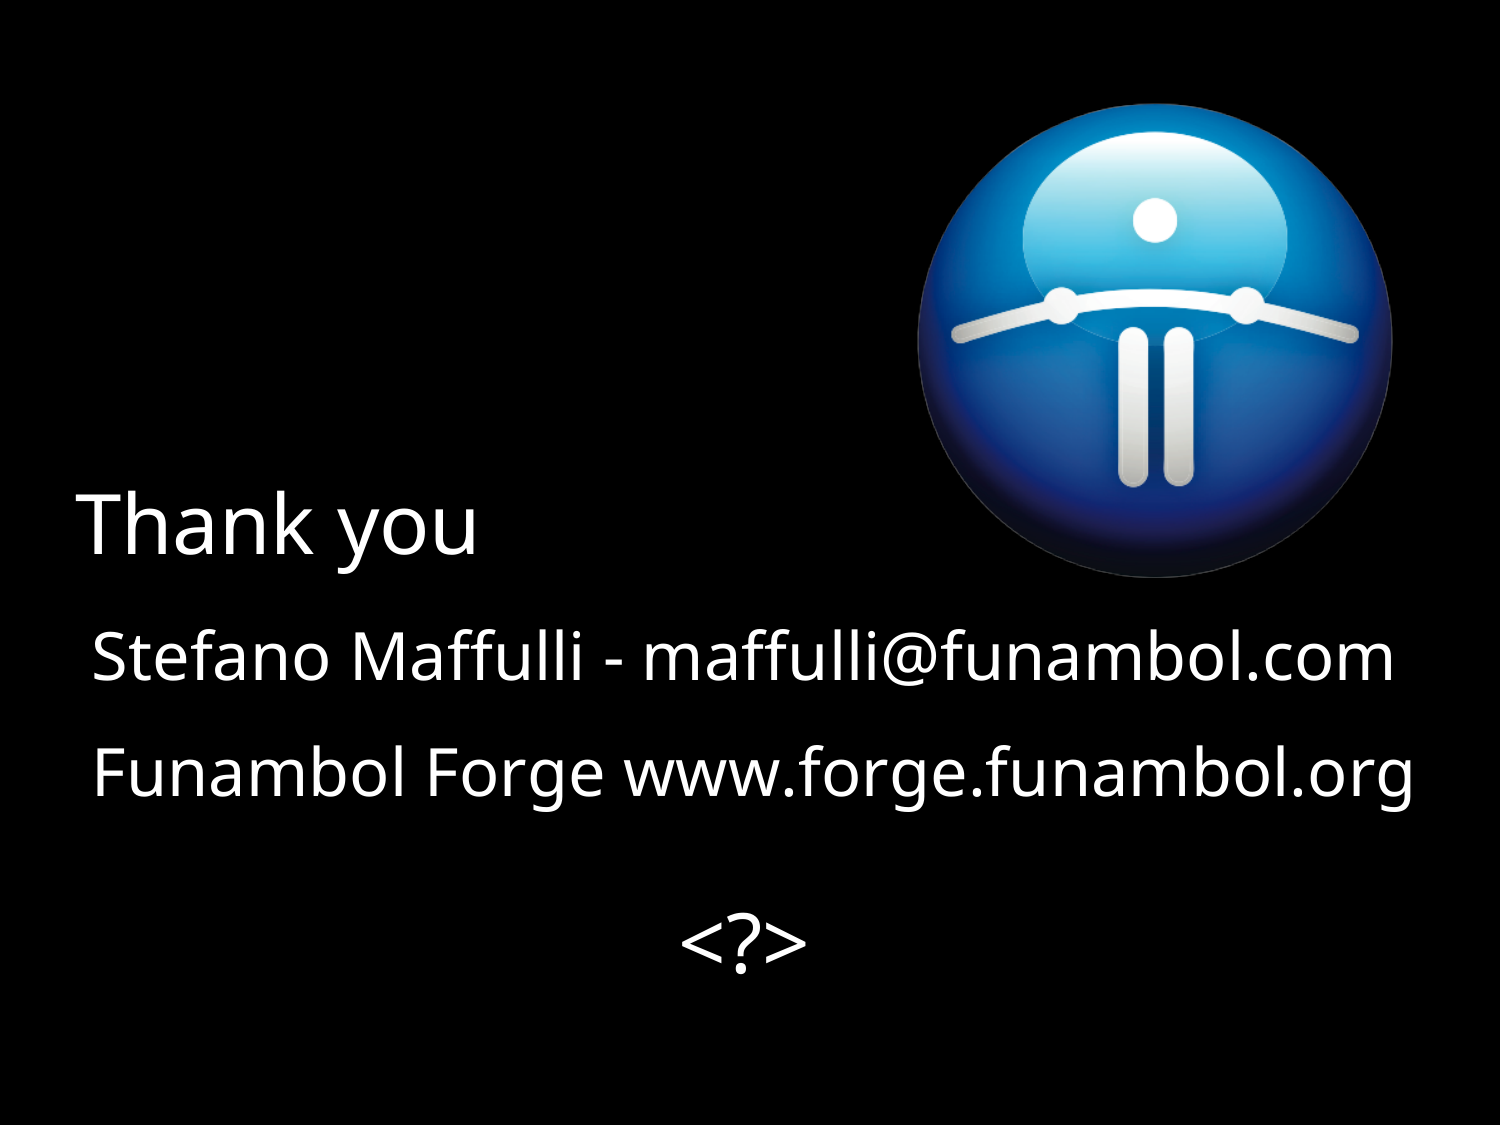

# Thank you
Stefano Maffulli - maffulli@funambol.com
Funambol Forge www.forge.funambol.org
<?>